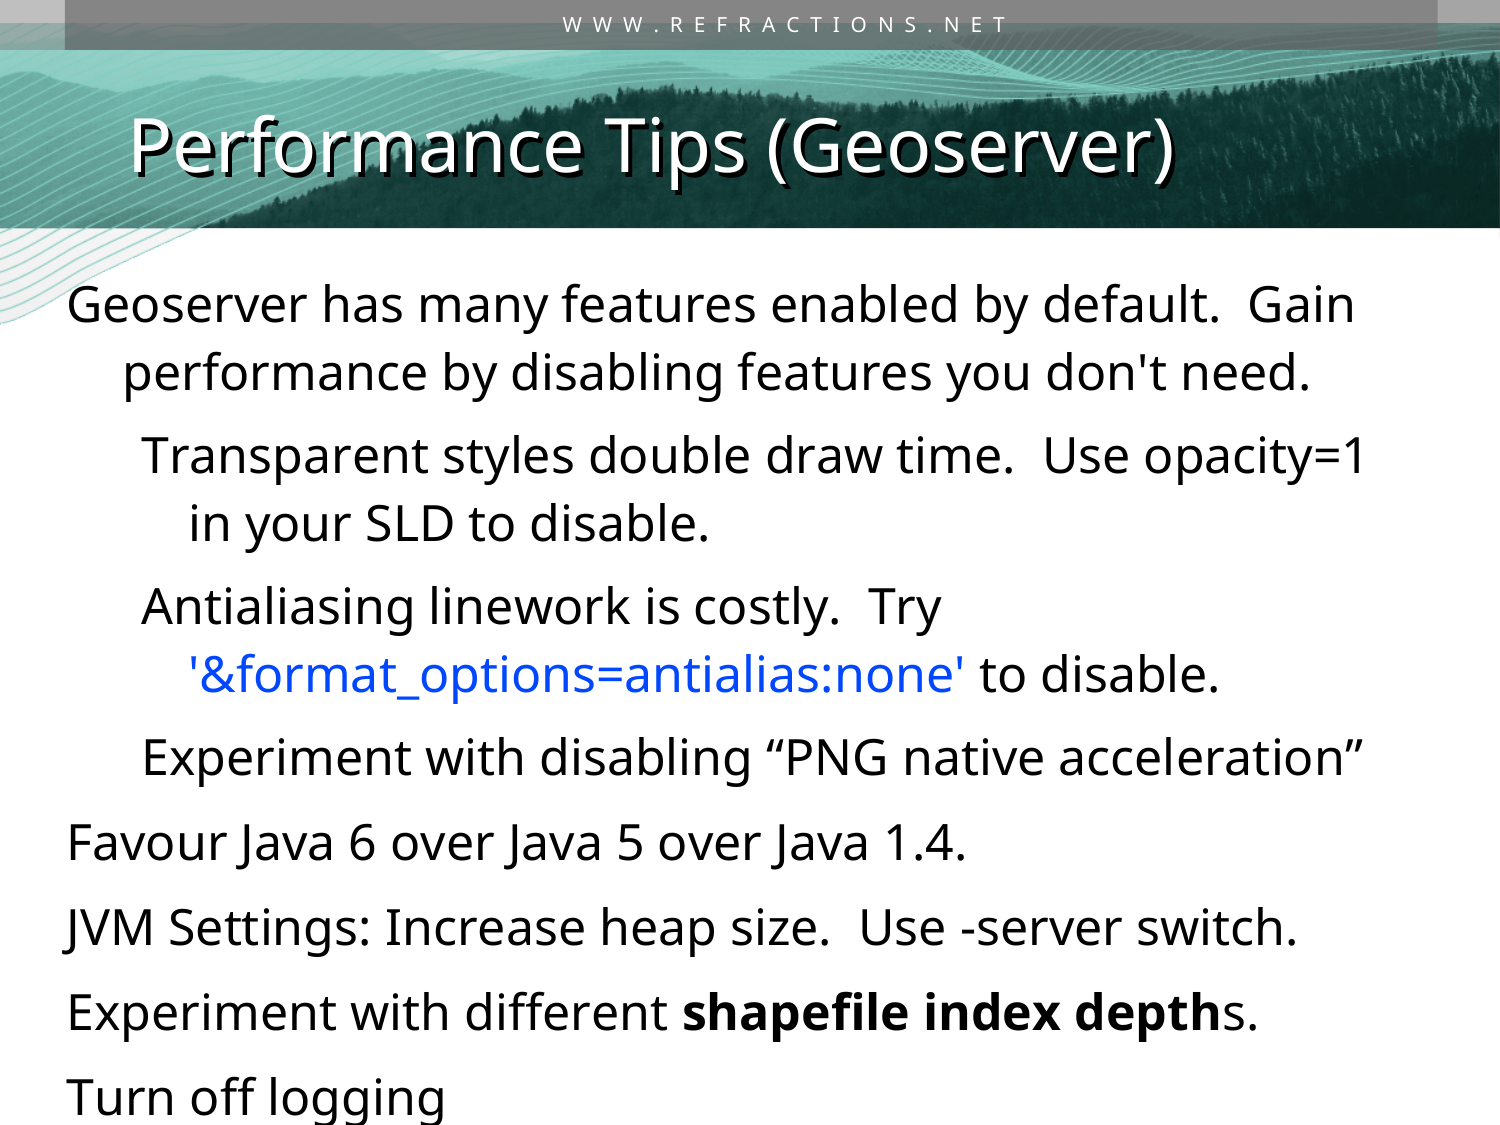

# Performance Tips (Geoserver)
Geoserver has many features enabled by default. Gain performance by disabling features you don't need.
Transparent styles double draw time. Use opacity=1 in your SLD to disable.
Antialiasing linework is costly. Try '&format_options=antialias:none' to disable.
Experiment with disabling “PNG native acceleration”
Favour Java 6 over Java 5 over Java 1.4.
JVM Settings: Increase heap size. Use -server switch.
Experiment with different shapefile index depths.
Turn off logging